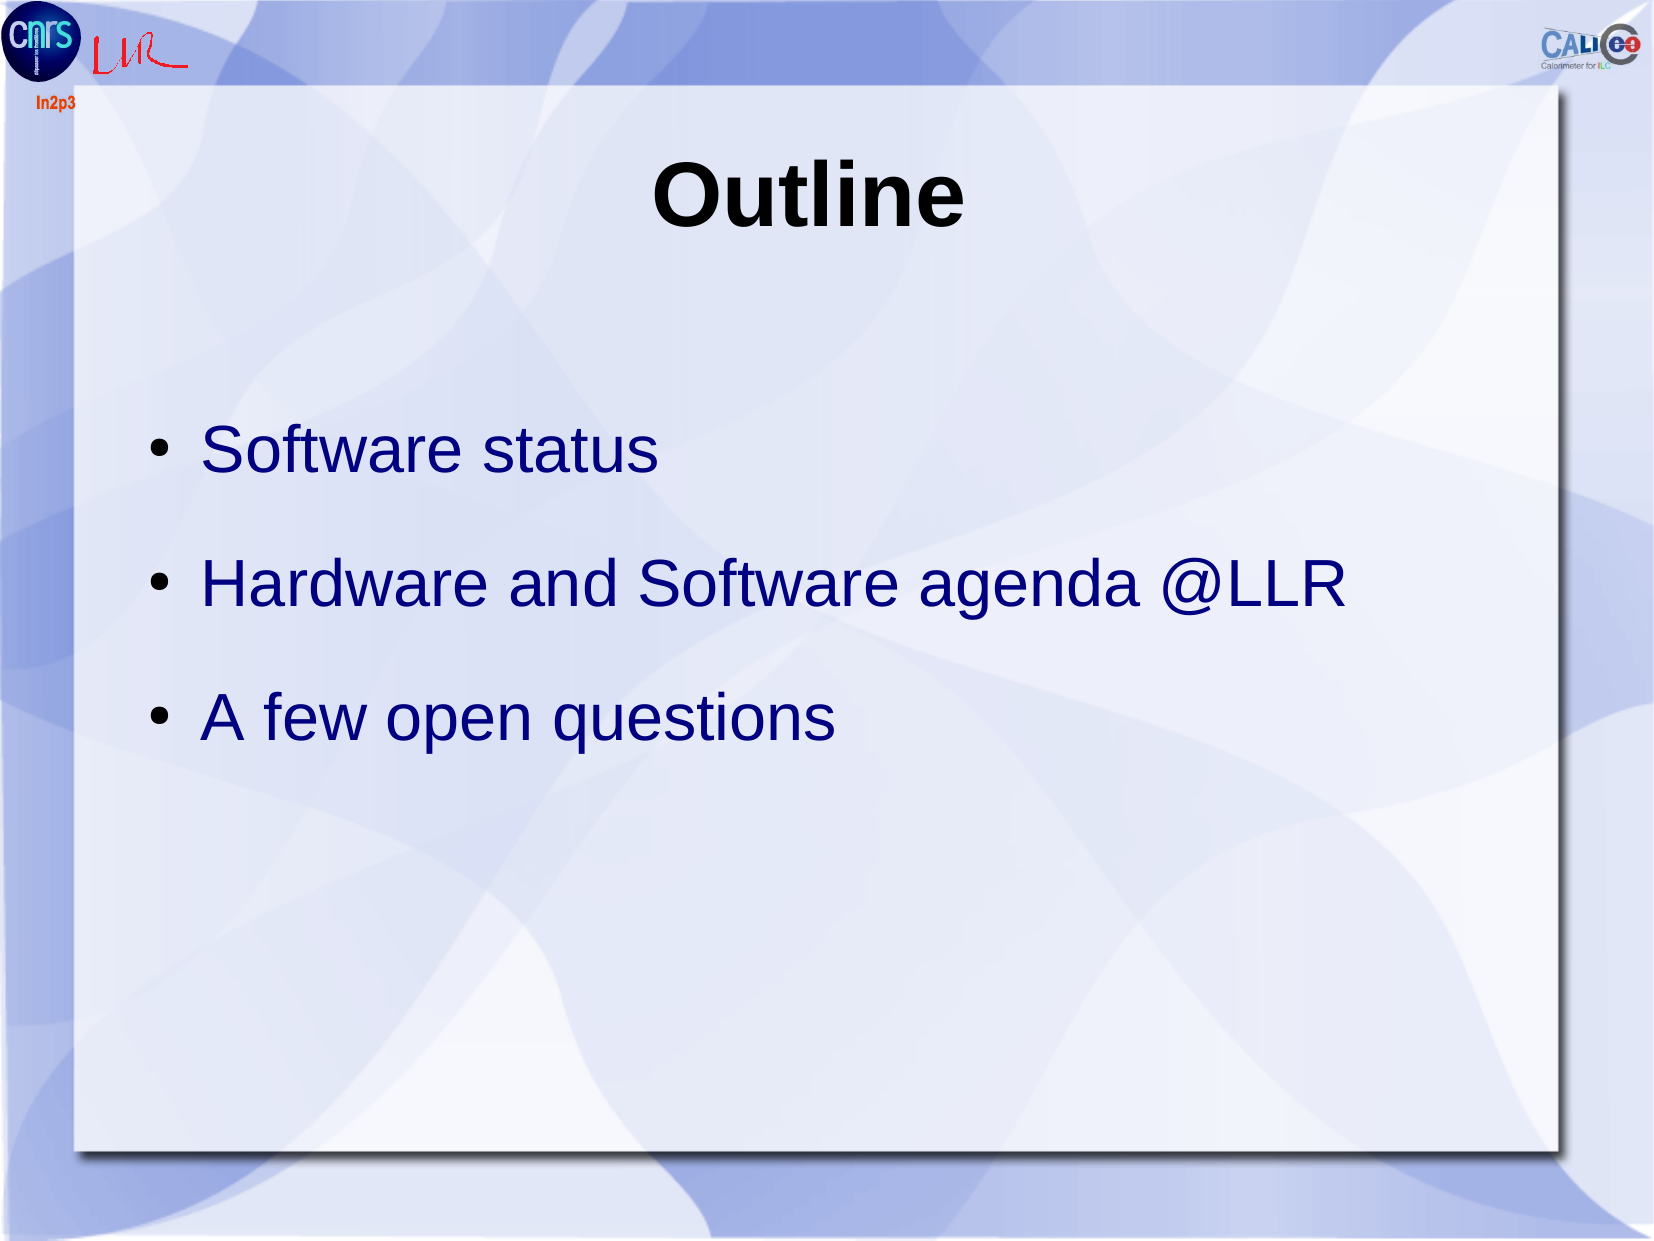

# Outline
Software status
Hardware and Software agenda @LLR
A few open questions